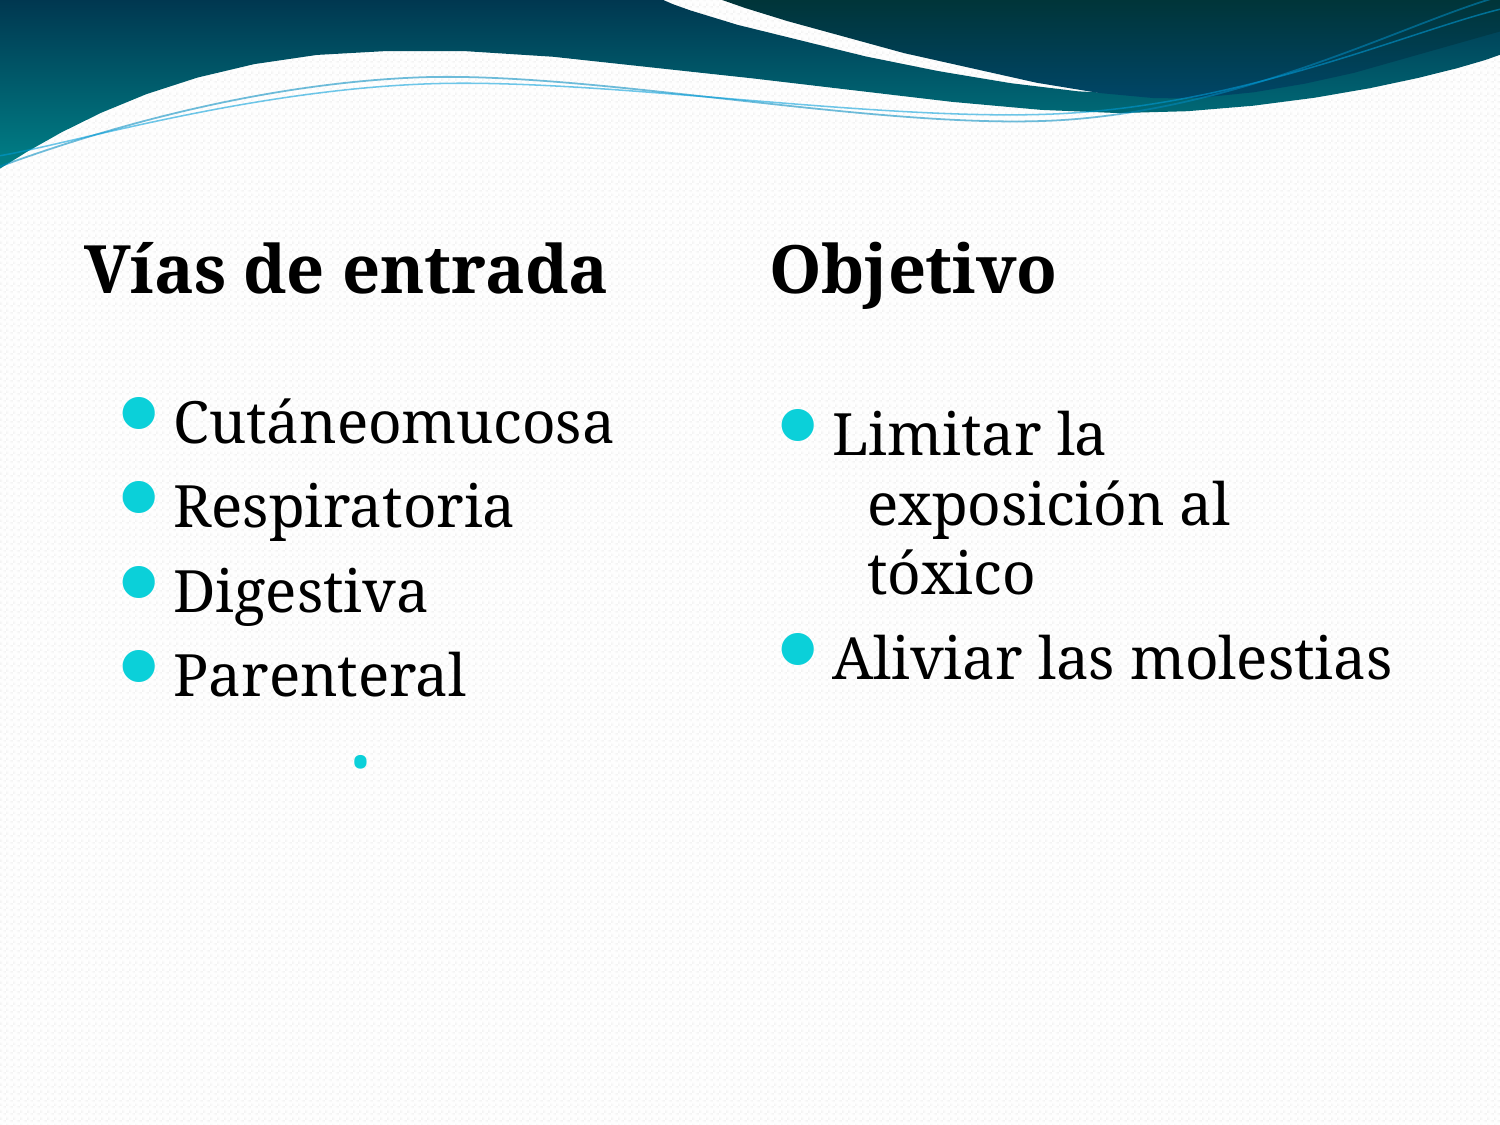

# Vías de entrada
Objetivo
Cutáneomucosa
Respiratoria
Digestiva
Parenteral
Limitar la exposición al tóxico
Aliviar las molestias